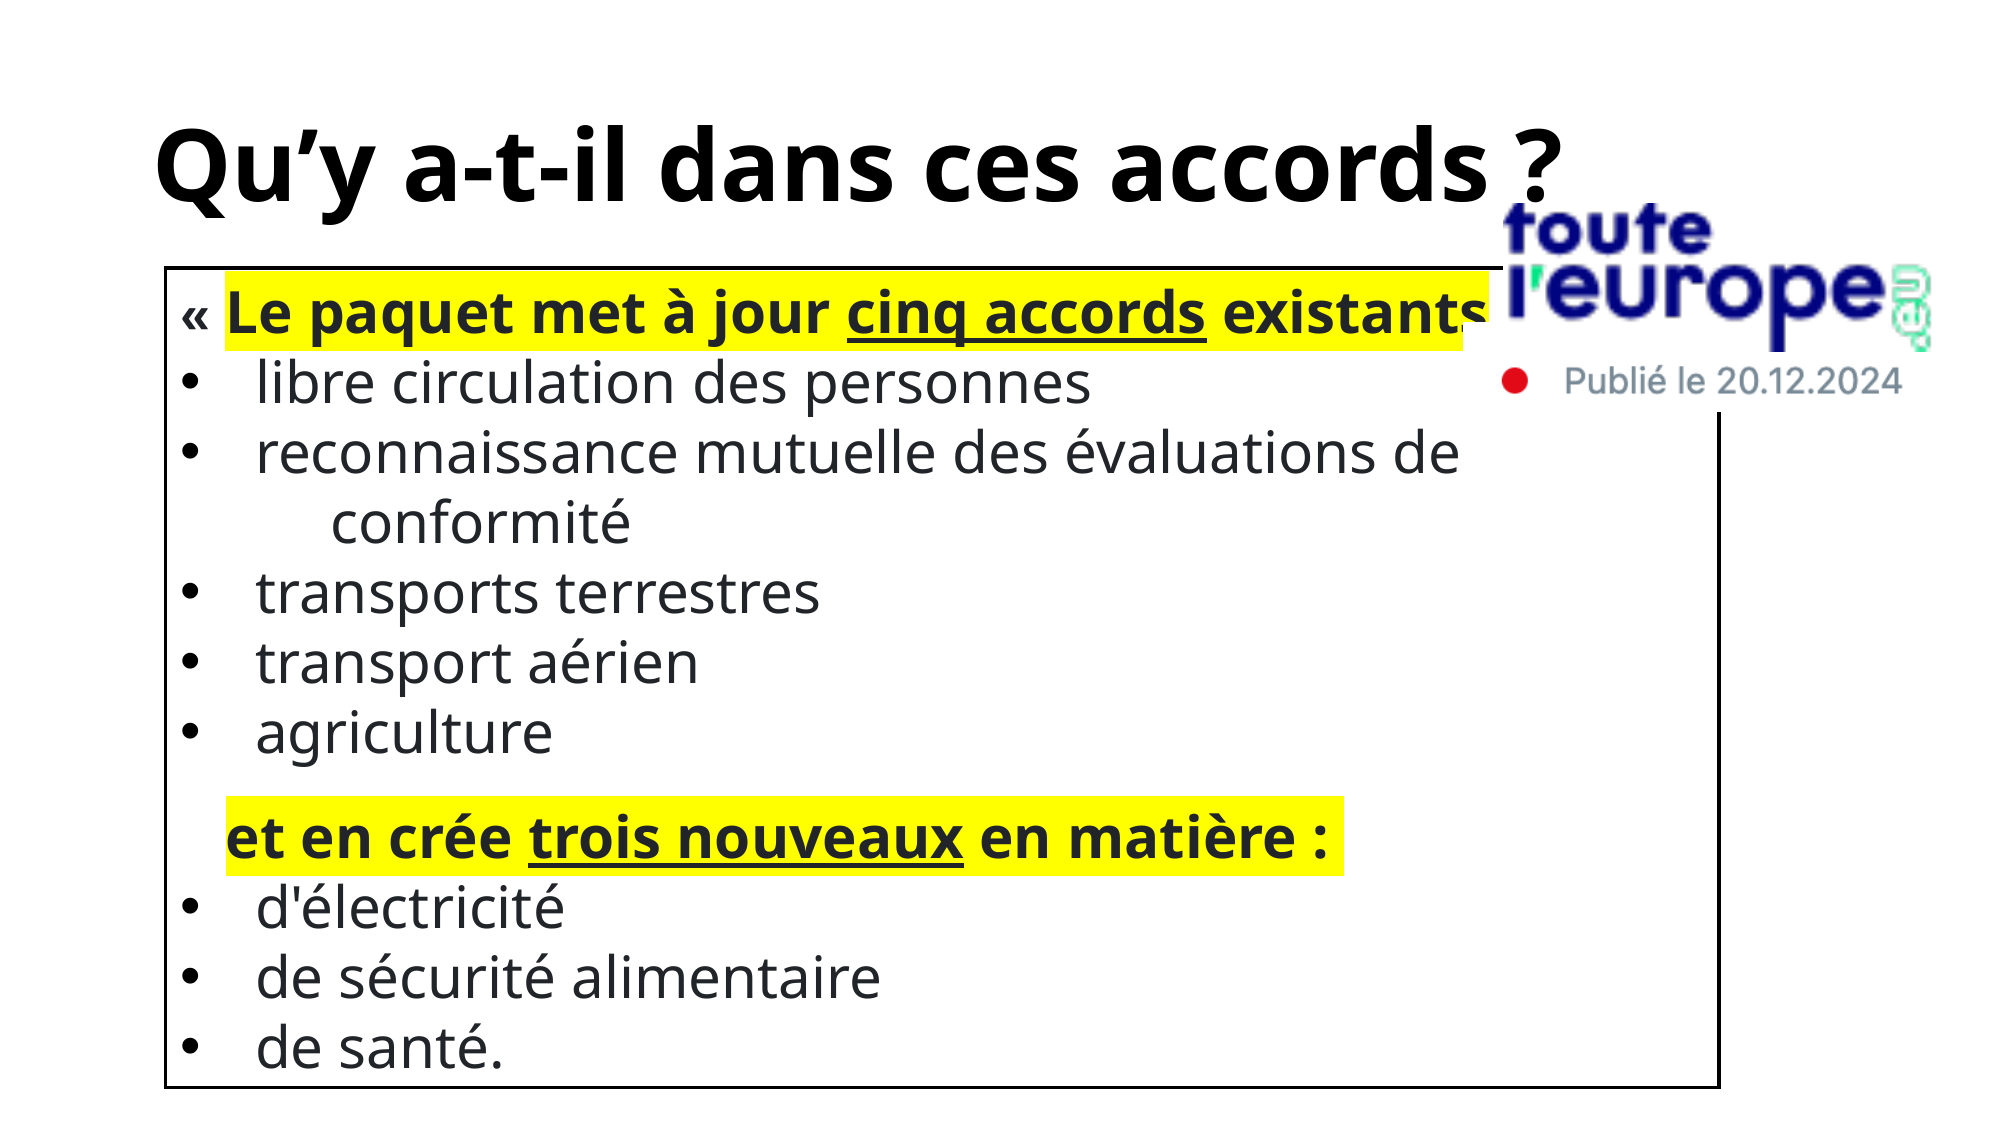

# Qu’y a-t-il dans ces accords ?
« Le paquet met à jour cinq accords existants :
libre circulation des personnes
reconnaissance mutuelle des évaluations de conformité
transports terrestres
transport aérien
agriculture
 et en crée trois nouveaux en matière :
d'électricité
de sécurité alimentaire
de santé.